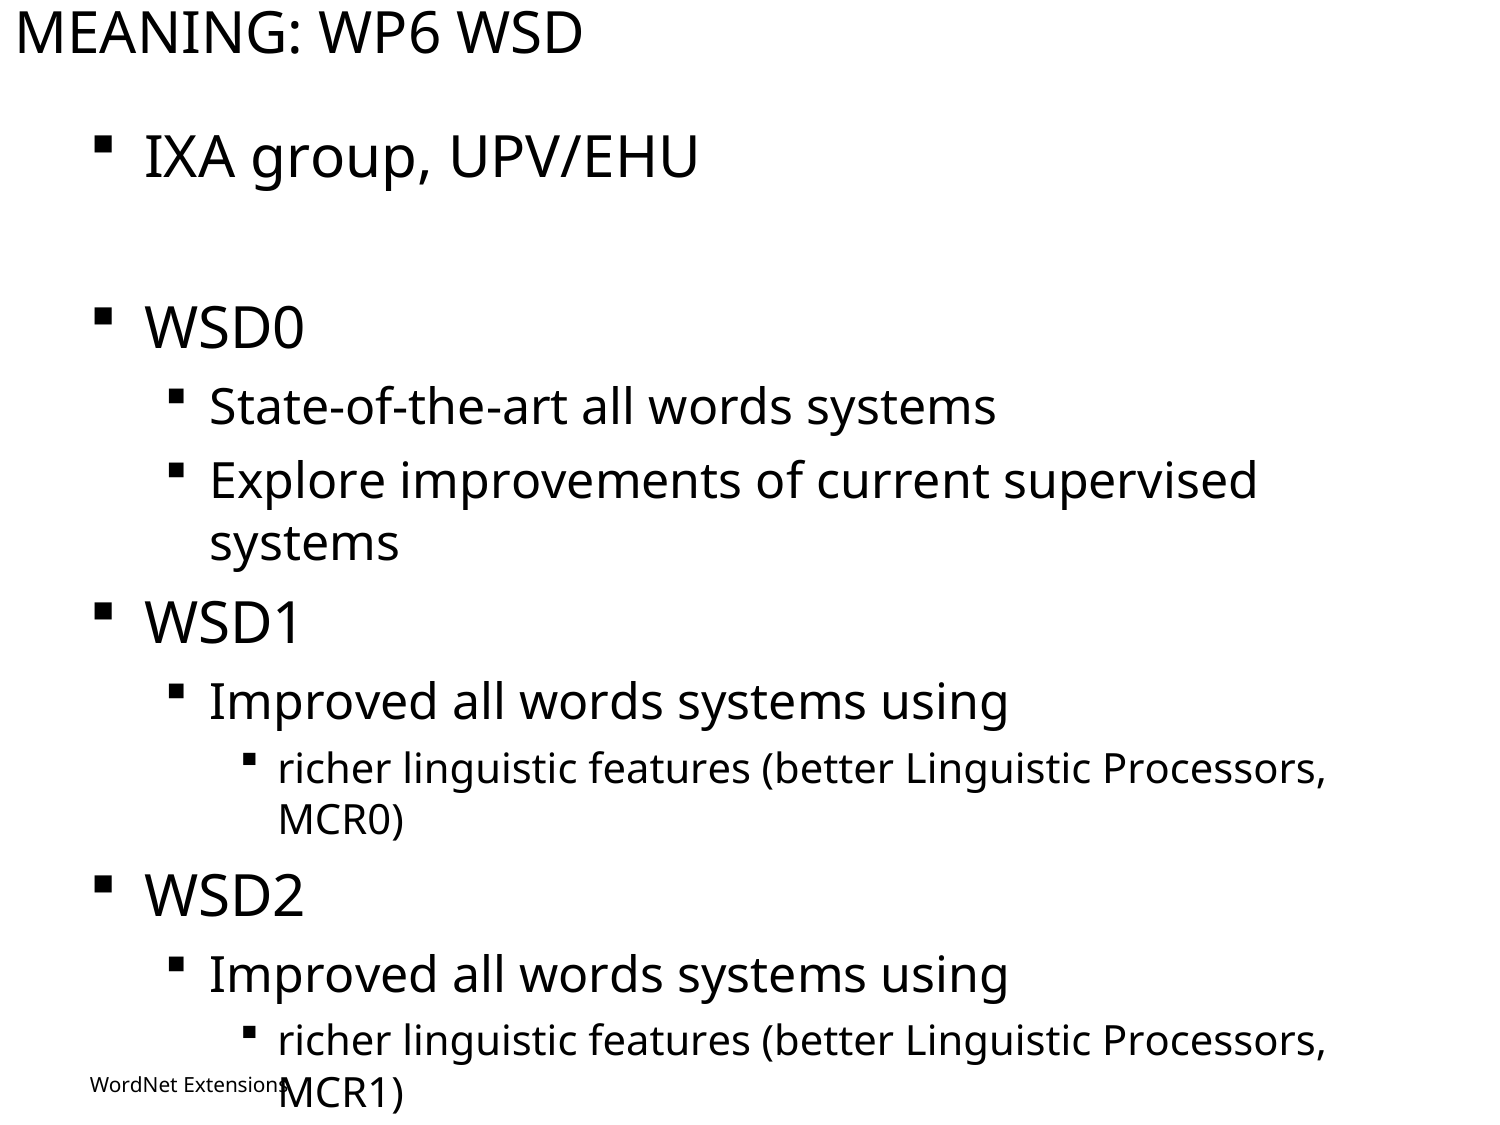

# MEANING: WP6 WSD
IXA group, UPV/EHU
WSD0
State-of-the-art all words systems
Explore improvements of current supervised systems
WSD1
Improved all words systems using
richer linguistic features (better Linguistic Processors, MCR0)
WSD2
Improved all words systems using
richer linguistic features (better Linguistic Processors, MCR1)
examples automatically acquired from the web